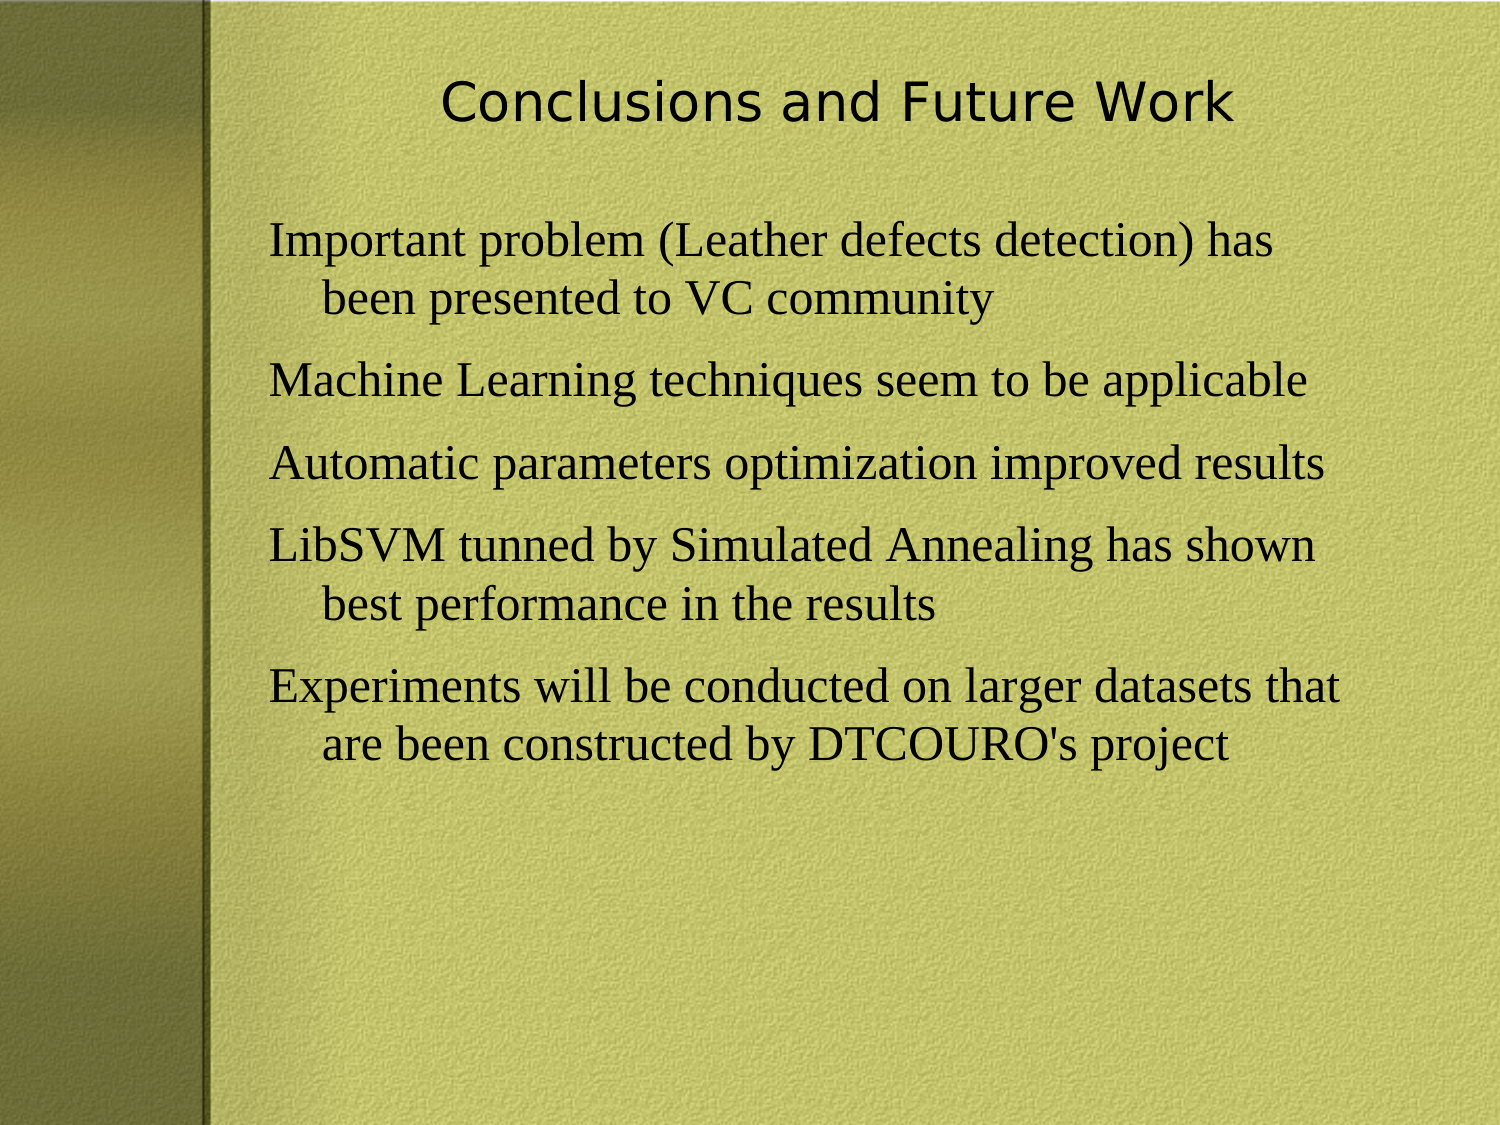

# Conclusions and Future Work
Important problem (Leather defects detection) has been presented to VC community
Machine Learning techniques seem to be applicable
Automatic parameters optimization improved results
LibSVM tunned by Simulated Annealing has shown best performance in the results
Experiments will be conducted on larger datasets that are been constructed by DTCOURO's project